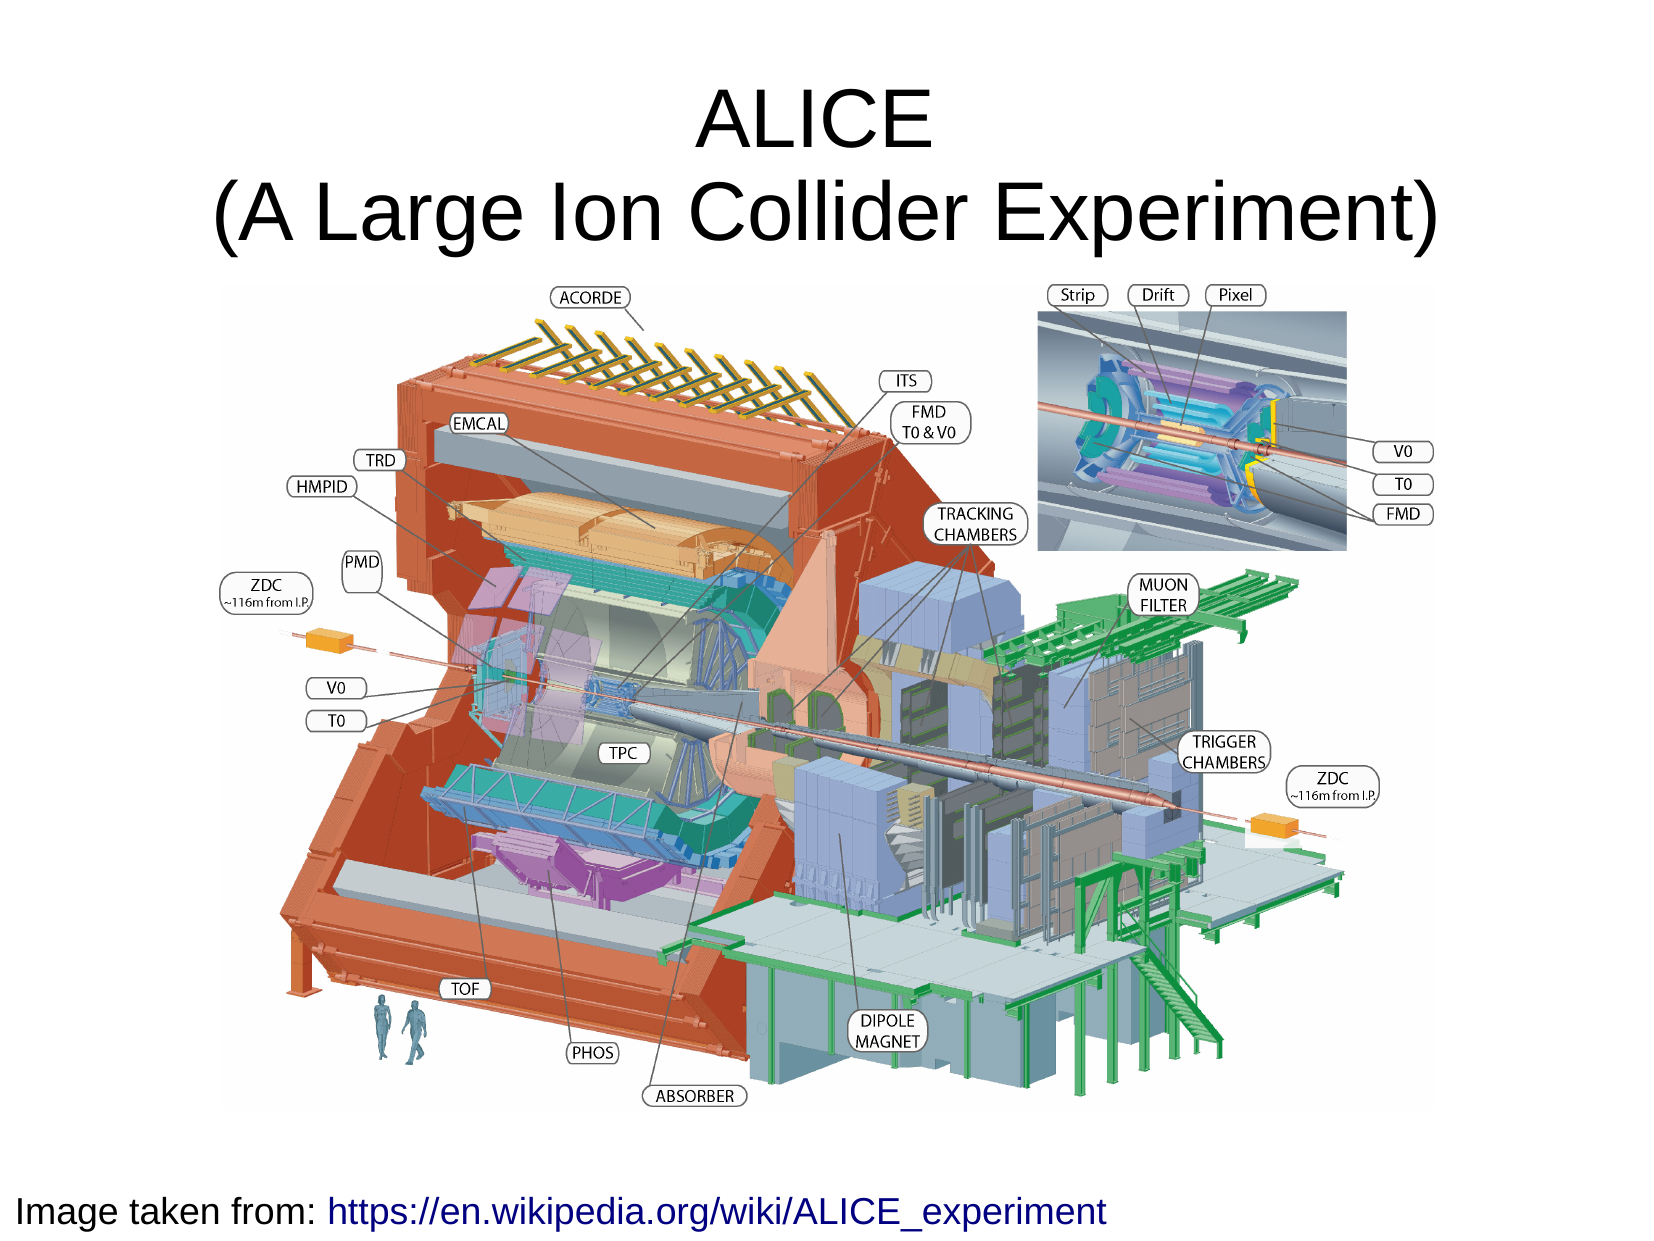

# ALICE (A Large Ion Collider Experiment)
Image taken from: https://en.wikipedia.org/wiki/ALICE_experiment